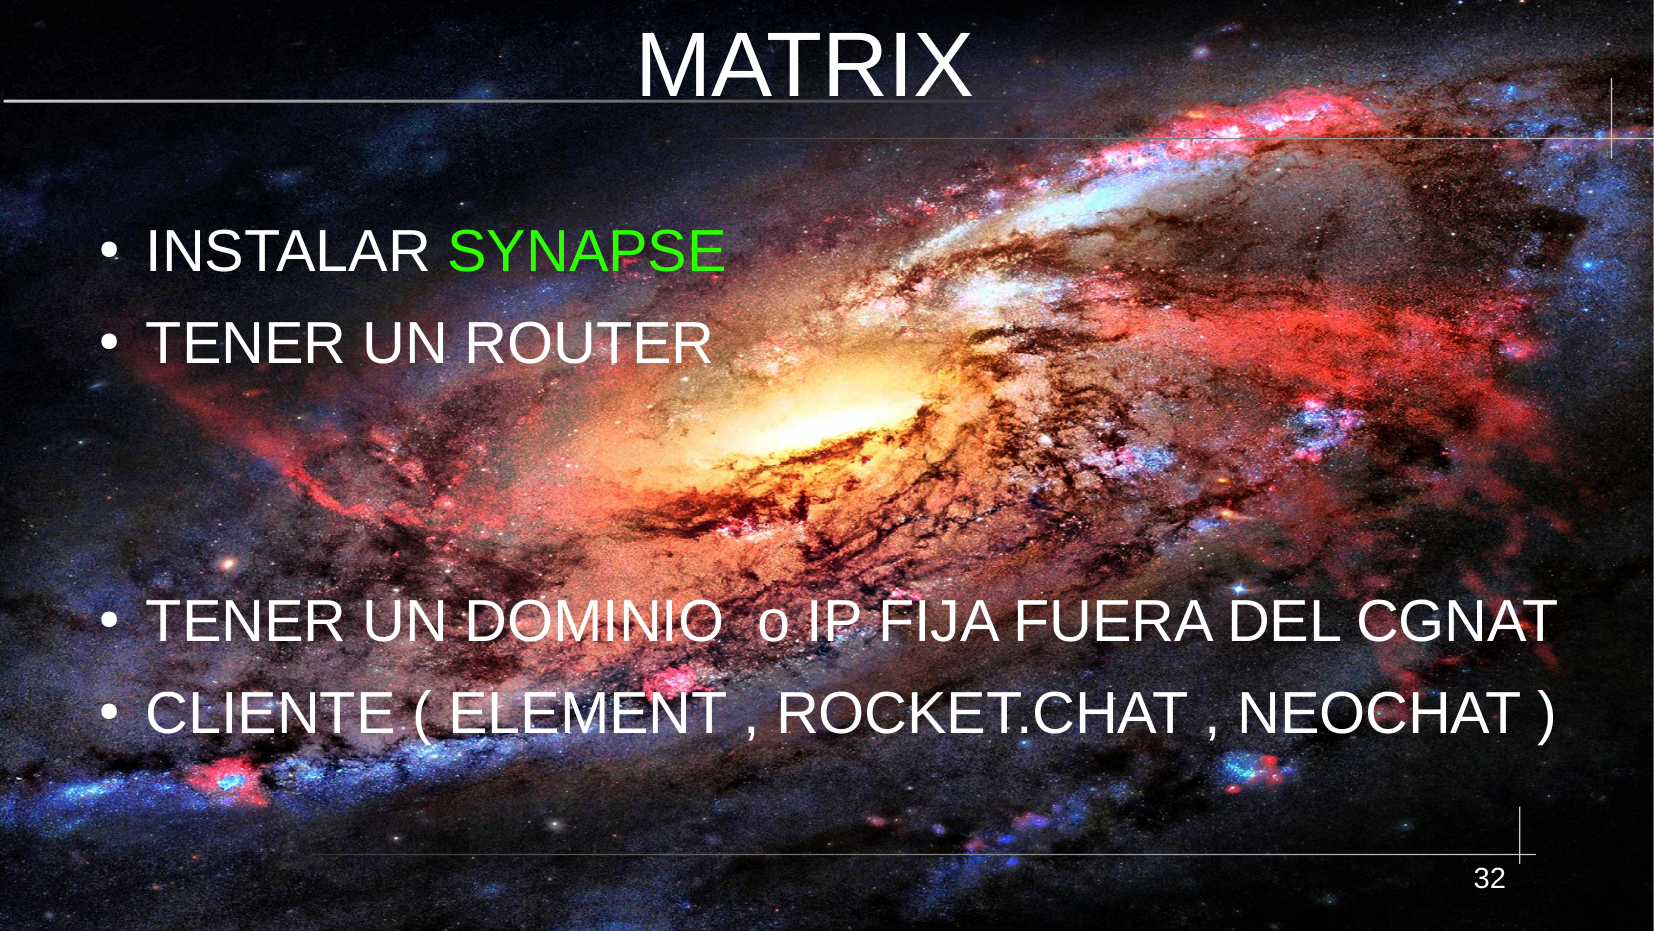

# MATRIX
INSTALAR SYNAPSE
TENER UN ROUTER
TENER UN DOMINIO o IP FIJA FUERA DEL CGNAT
CLIENTE ( ELEMENT , ROCKET.CHAT , NEOCHAT )
32